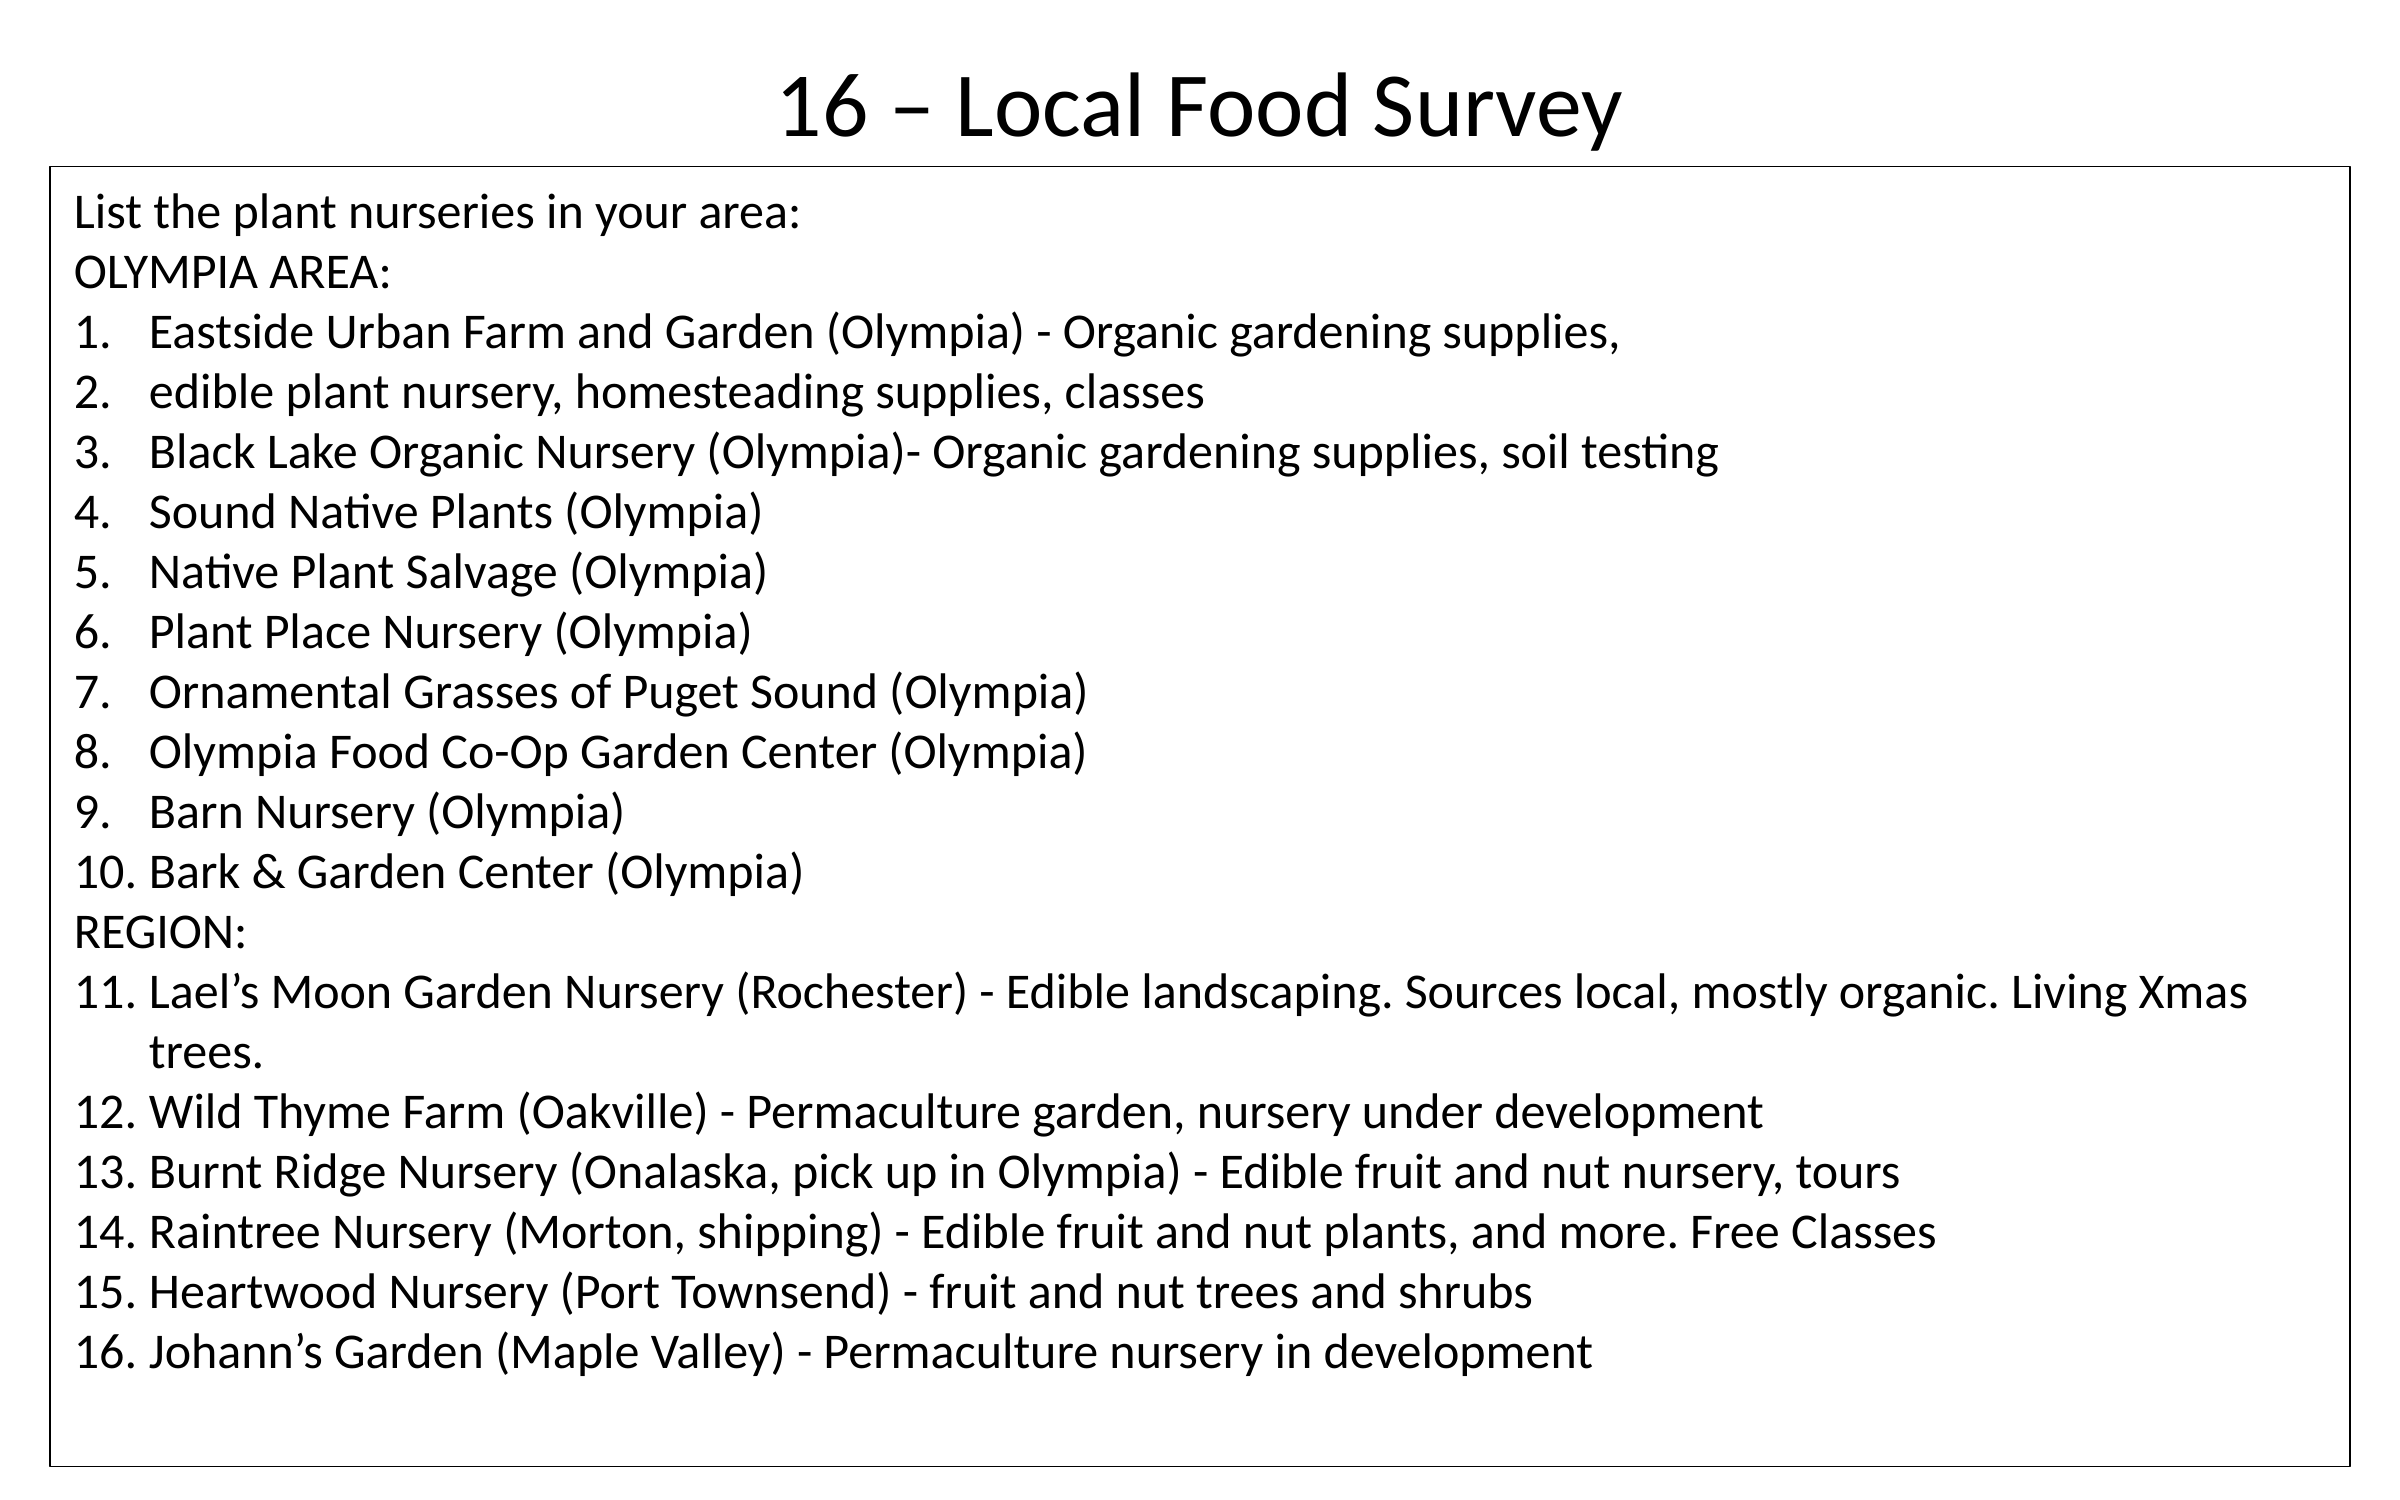

16 – Local Food Survey
List the plant nurseries in your area:
OLYMPIA AREA:
Eastside Urban Farm and Garden (Olympia) - Organic gardening supplies,
edible plant nursery, homesteading supplies, classes
Black Lake Organic Nursery (Olympia)- Organic gardening supplies, soil testing
Sound Native Plants (Olympia)
Native Plant Salvage (Olympia)
Plant Place Nursery (Olympia)
Ornamental Grasses of Puget Sound (Olympia)
Olympia Food Co-Op Garden Center (Olympia)
Barn Nursery (Olympia)
Bark & Garden Center (Olympia)
REGION:
Lael’s Moon Garden Nursery (Rochester) - Edible landscaping. Sources local, mostly organic. Living Xmas trees.
Wild Thyme Farm (Oakville) - Permaculture garden, nursery under development
Burnt Ridge Nursery (Onalaska, pick up in Olympia) - Edible fruit and nut nursery, tours
Raintree Nursery (Morton, shipping) - Edible fruit and nut plants, and more. Free Classes
Heartwood Nursery (Port Townsend) - fruit and nut trees and shrubs
Johann’s Garden (Maple Valley) - Permaculture nursery in development